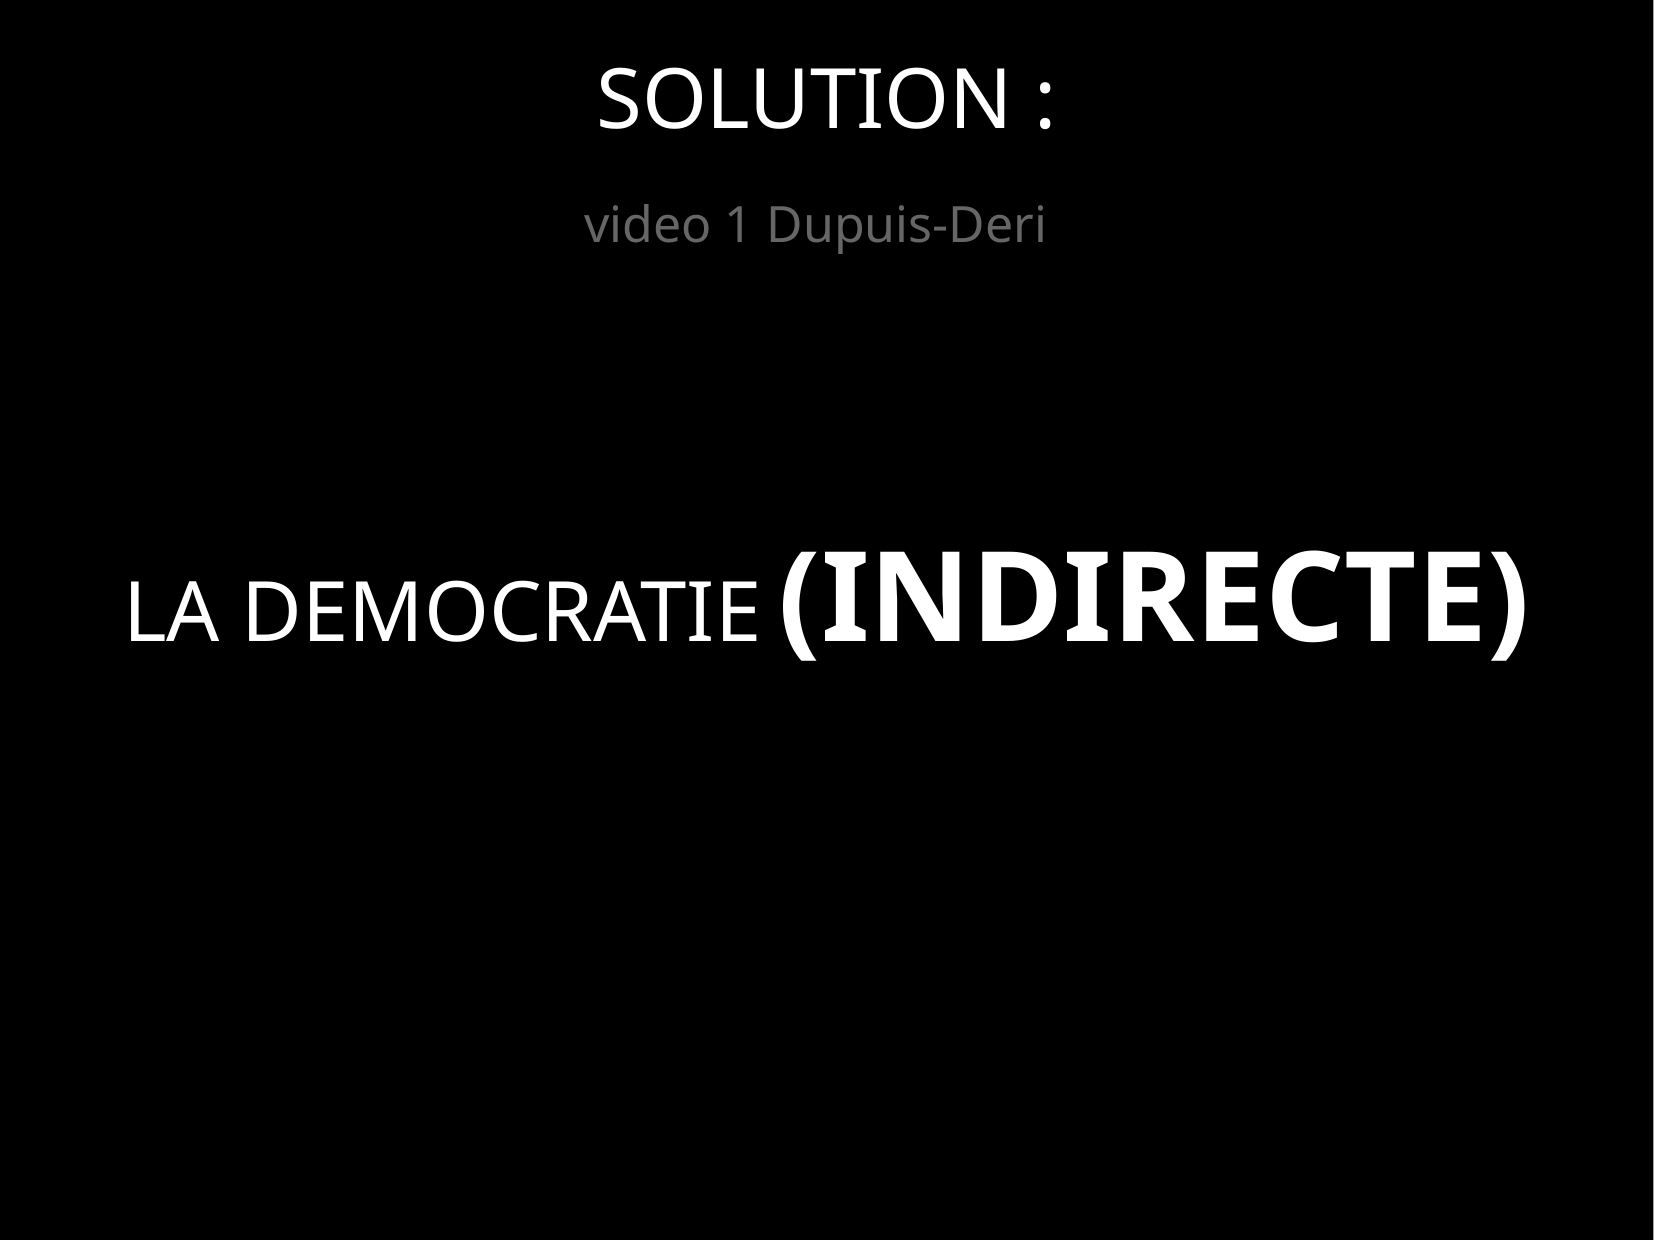

# SOLUTION : video 1 Dupuis-Deri
LA DEMOCRATIE (INDIRECTE)